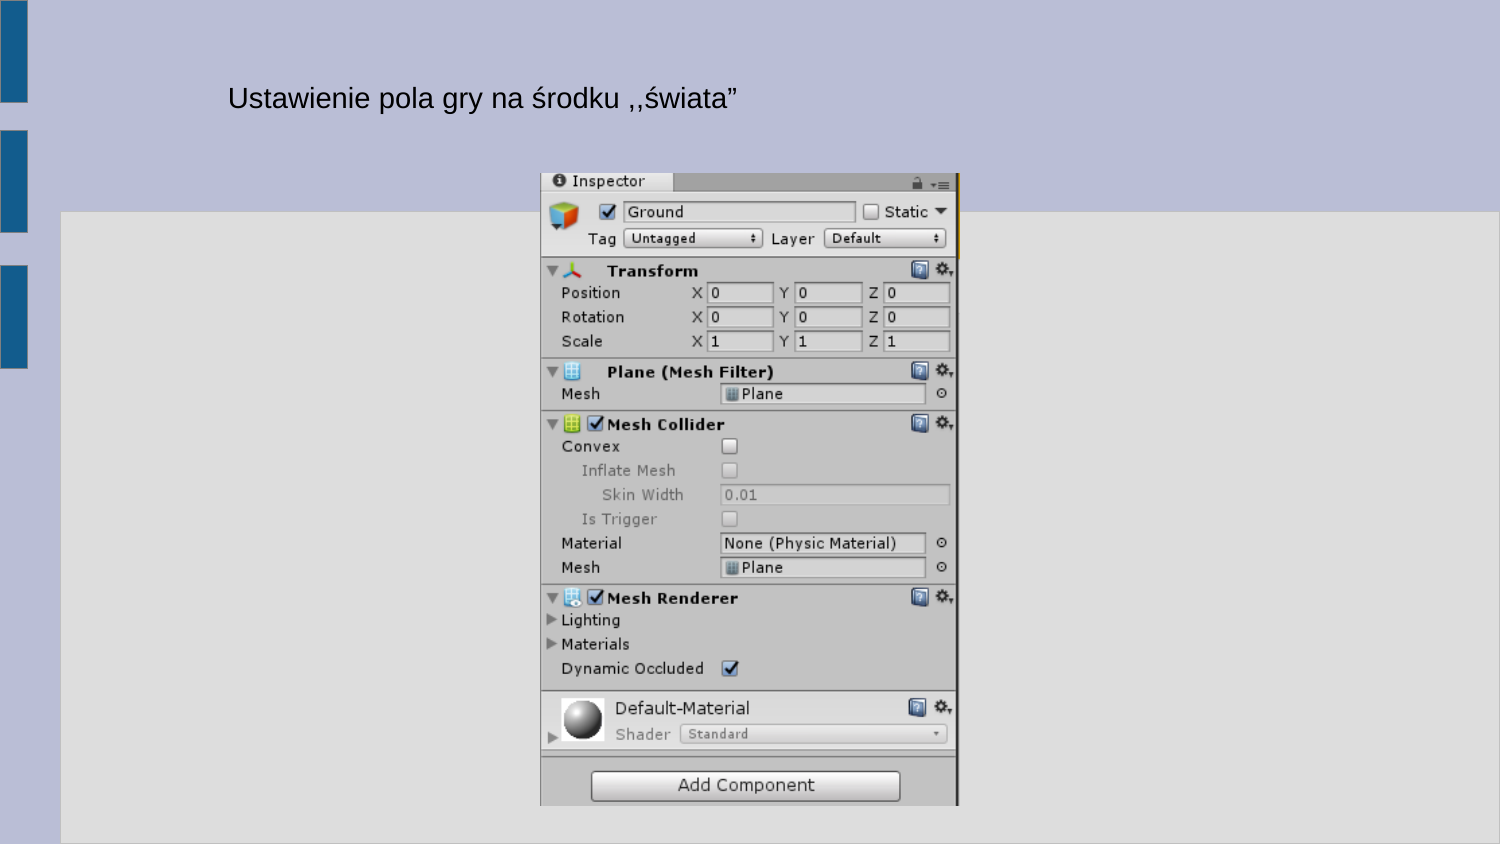

# Ustawienie pola gry na środku ,,świata”